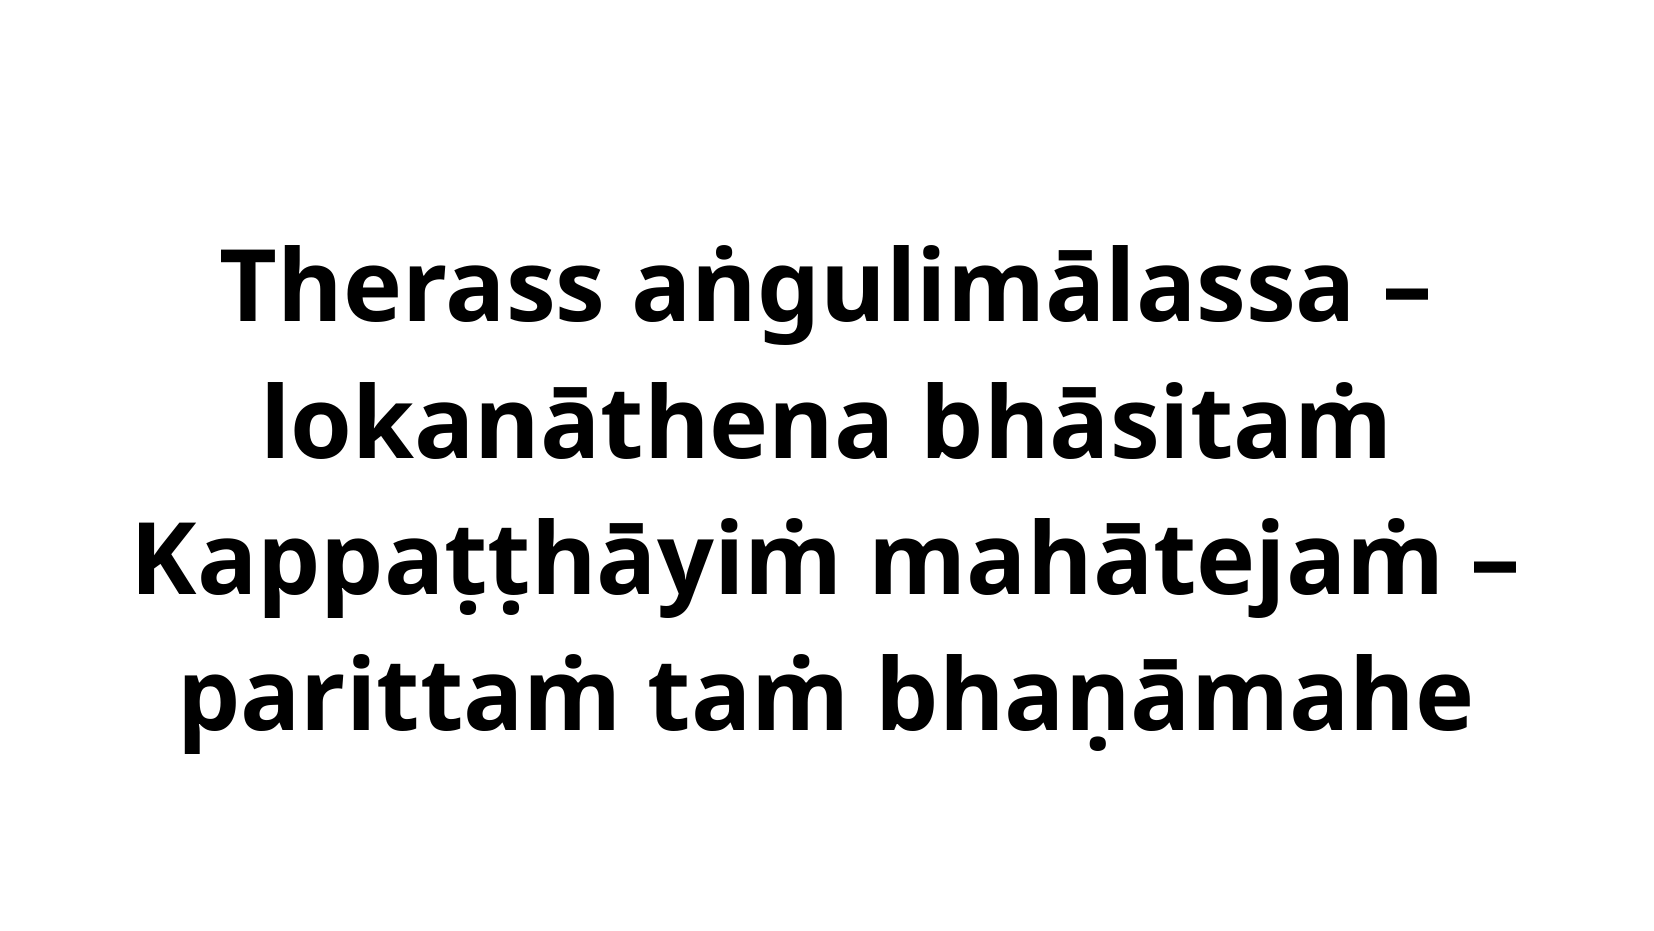

# Therass aṅgulimālassa – lokanāthena bhāsitaṁ
Kappaṭṭhāyiṁ mahātejaṁ – parittaṁ taṁ bhaṇāmahe